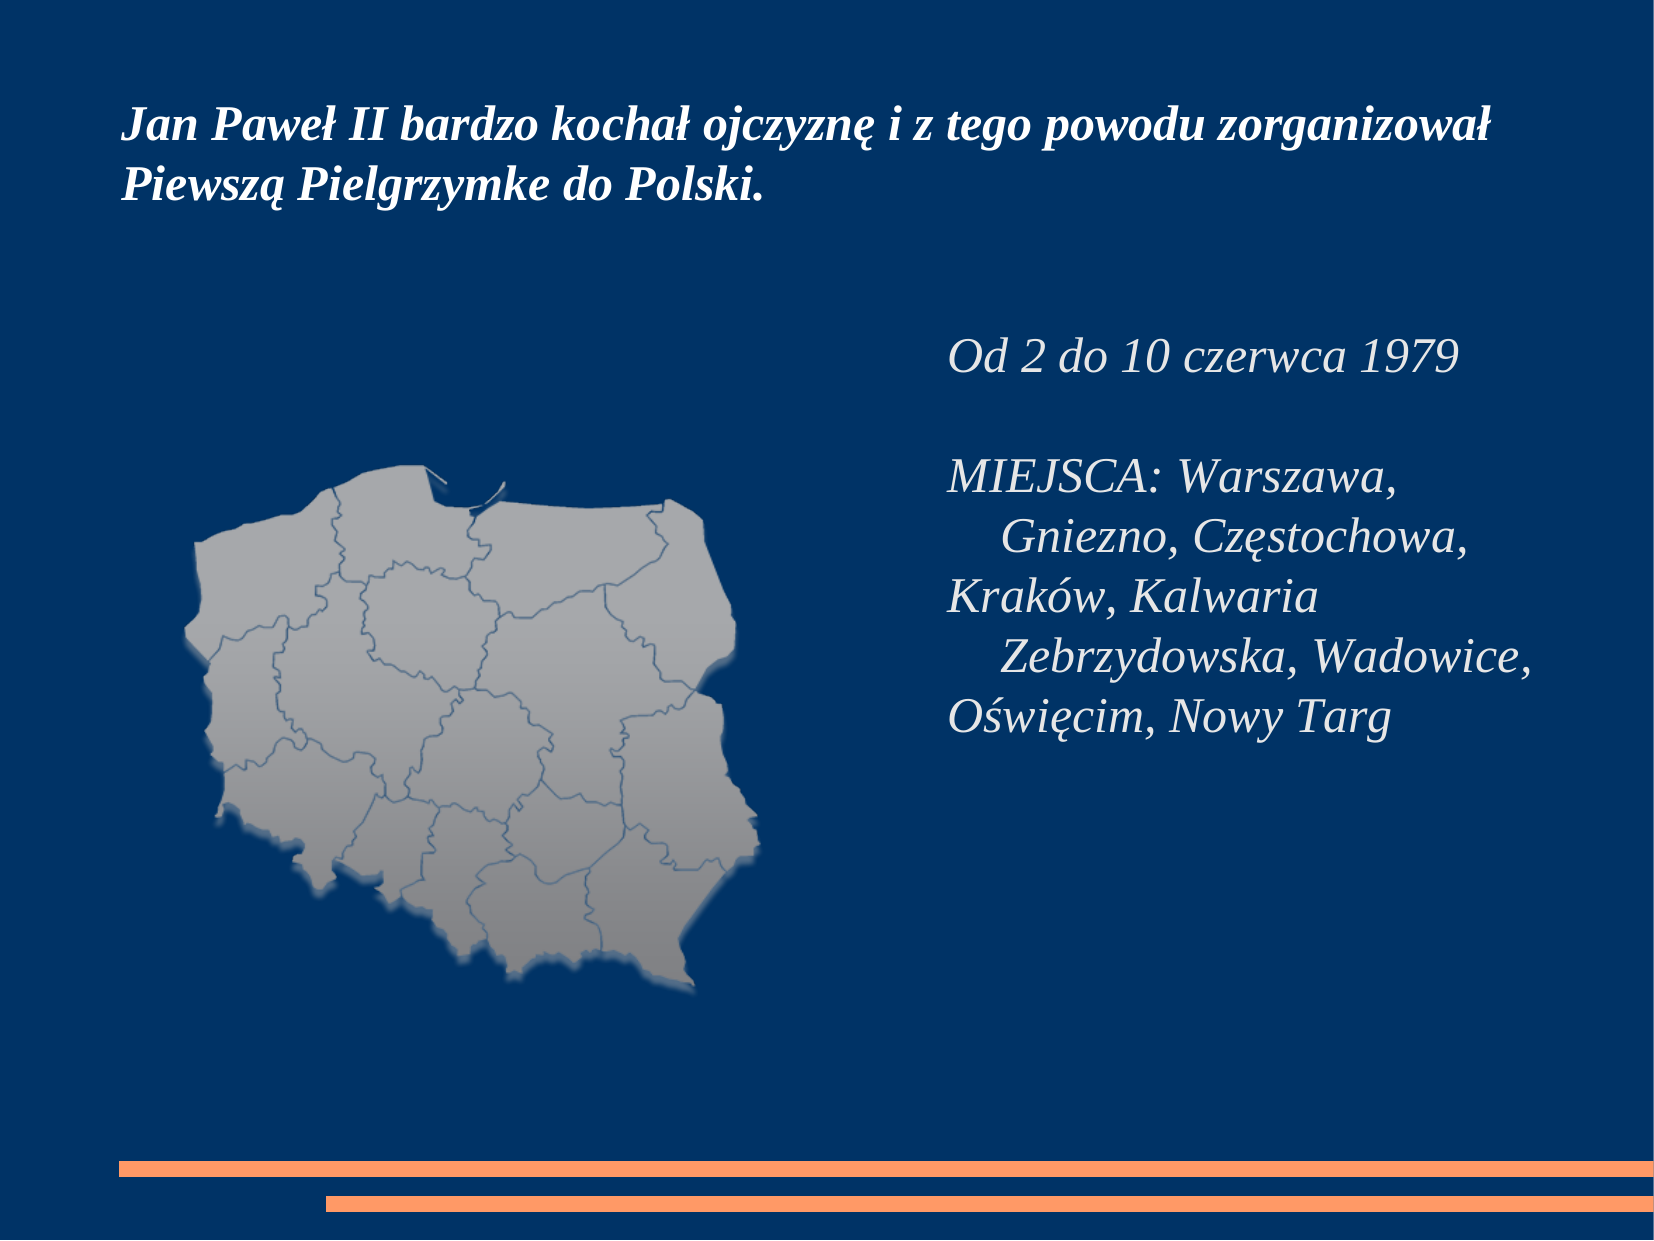

# Jan Paweł II bardzo kochał ojczyznę i z tego powodu zorganizował Piewszą Pielgrzymke do Polski.
Od 2 do 10 czerwca 1979
MIEJSCA: Warszawa, Gniezno, Częstochowa,
Kraków, Kalwaria Zebrzydowska, Wadowice,
Oświęcim, Nowy Targ